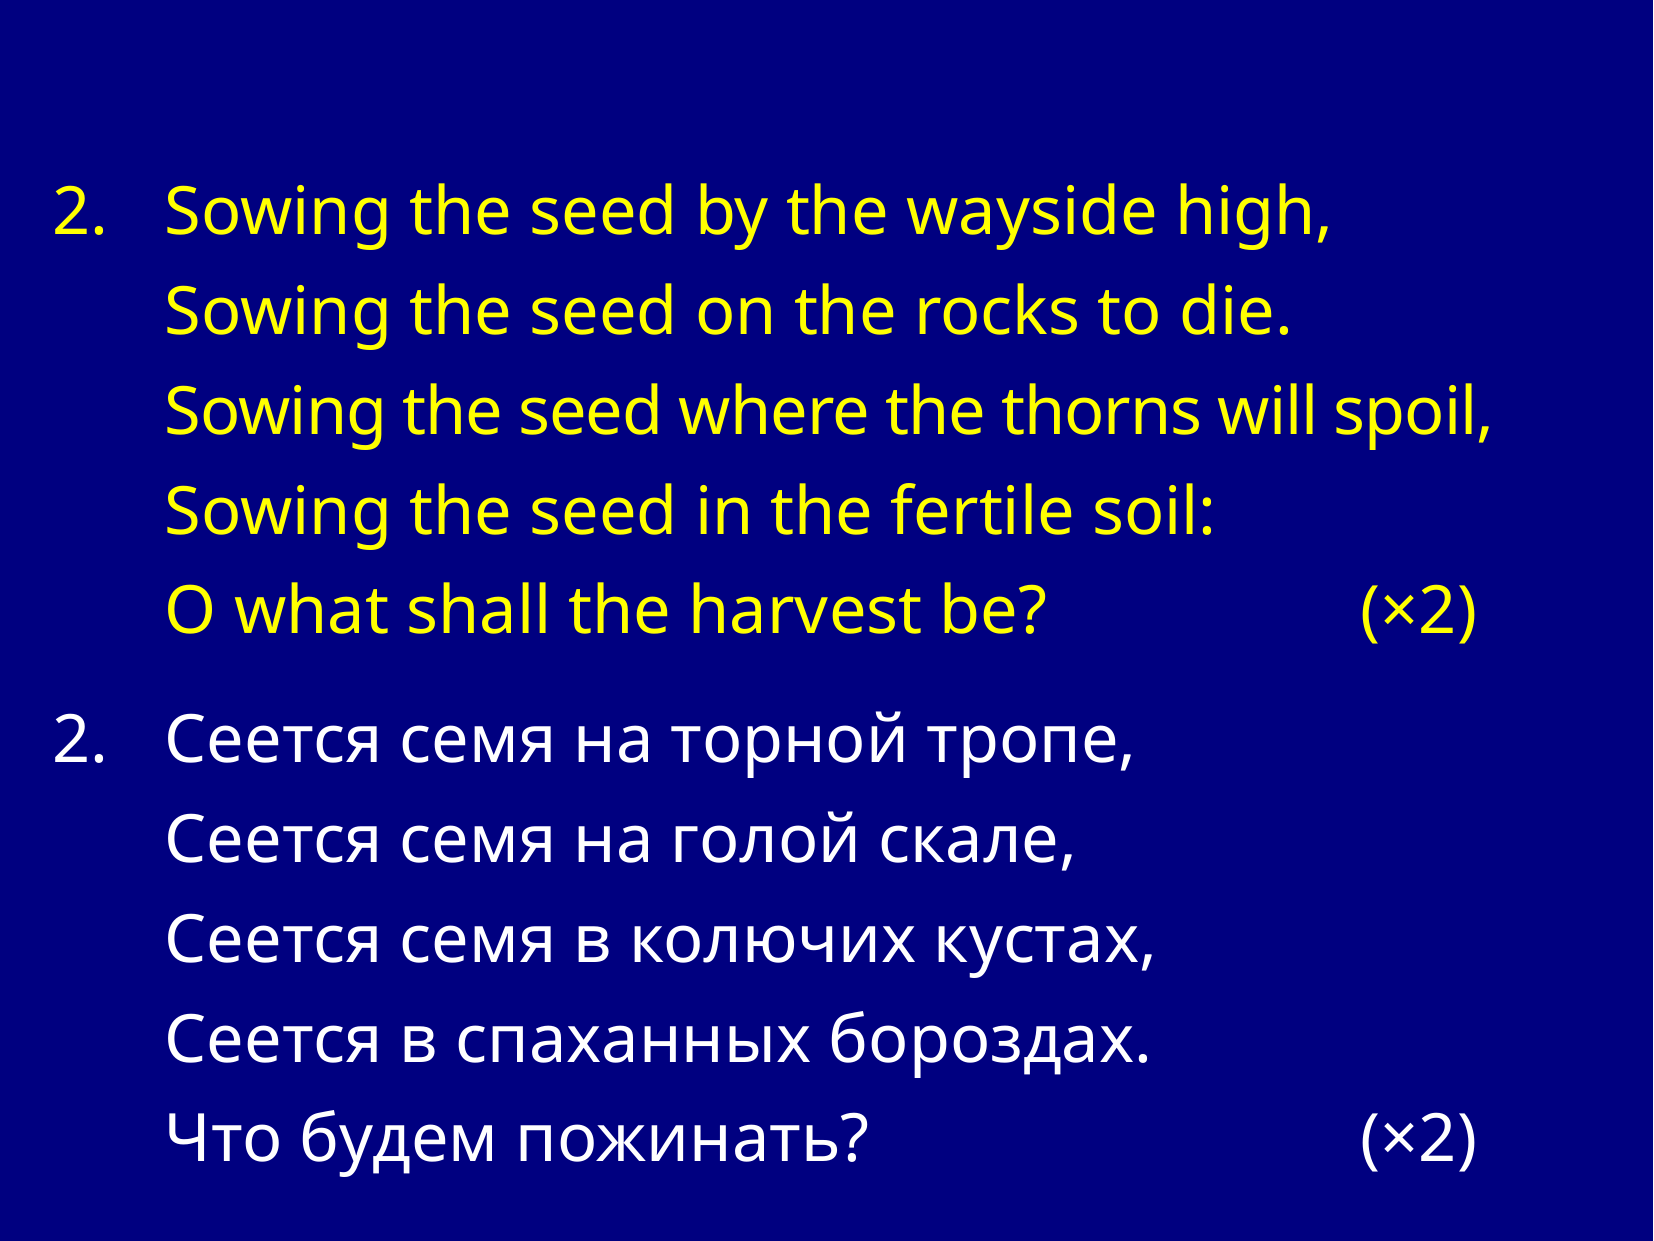

2.	Sowing the seed by the wayside high,
	Sowing the seed on the rocks to die.
	Sowing the seed where the thorns will spoil,
	Sowing the seed in the fertile soil:
	O what shall the harvest be?	(×2)
2.	Сеется семя на торной тропе,
	Сеется семя на голой скале,
	Сеется семя в колючих кустах,
	Сеется в спаханных бороздах.
	Что будем пожинать?	(×2)